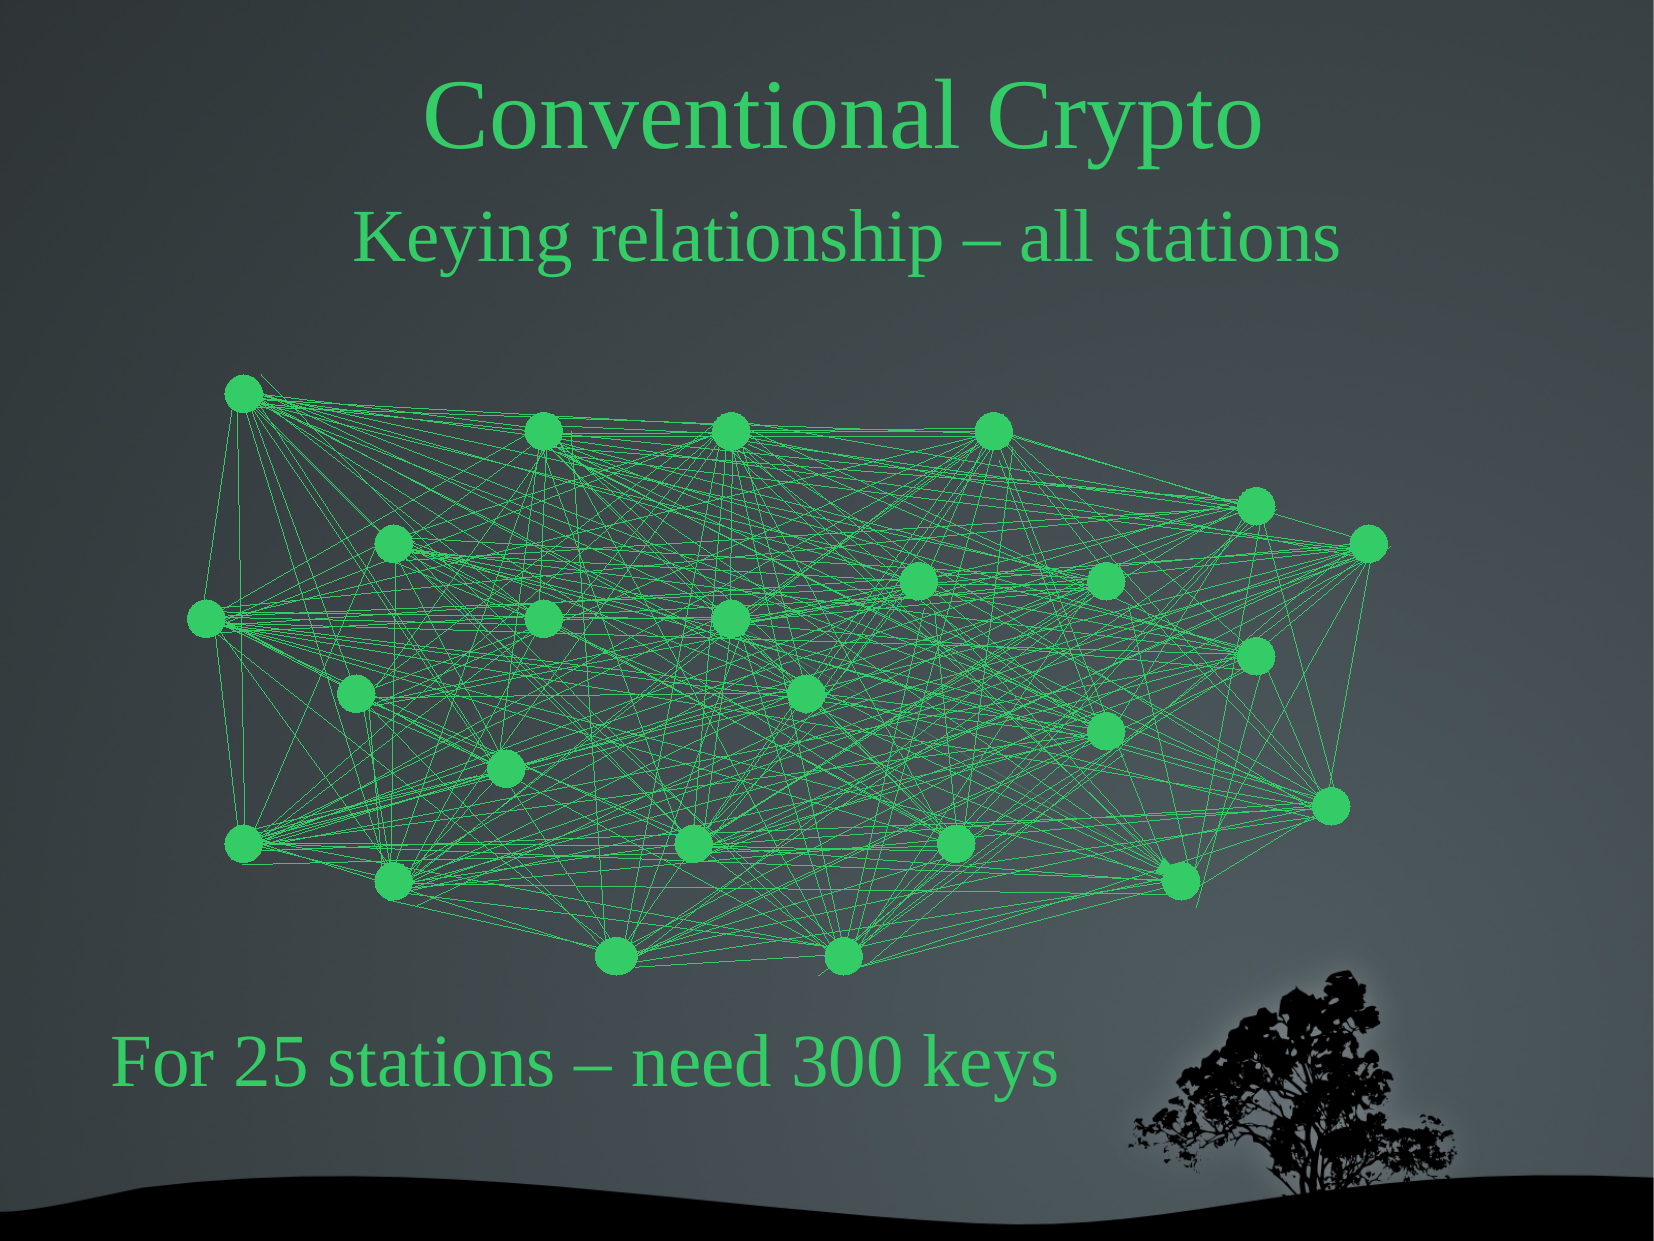

Conventional Crypto
Keying relationship – all stations
For 25 stations – need 300 keys